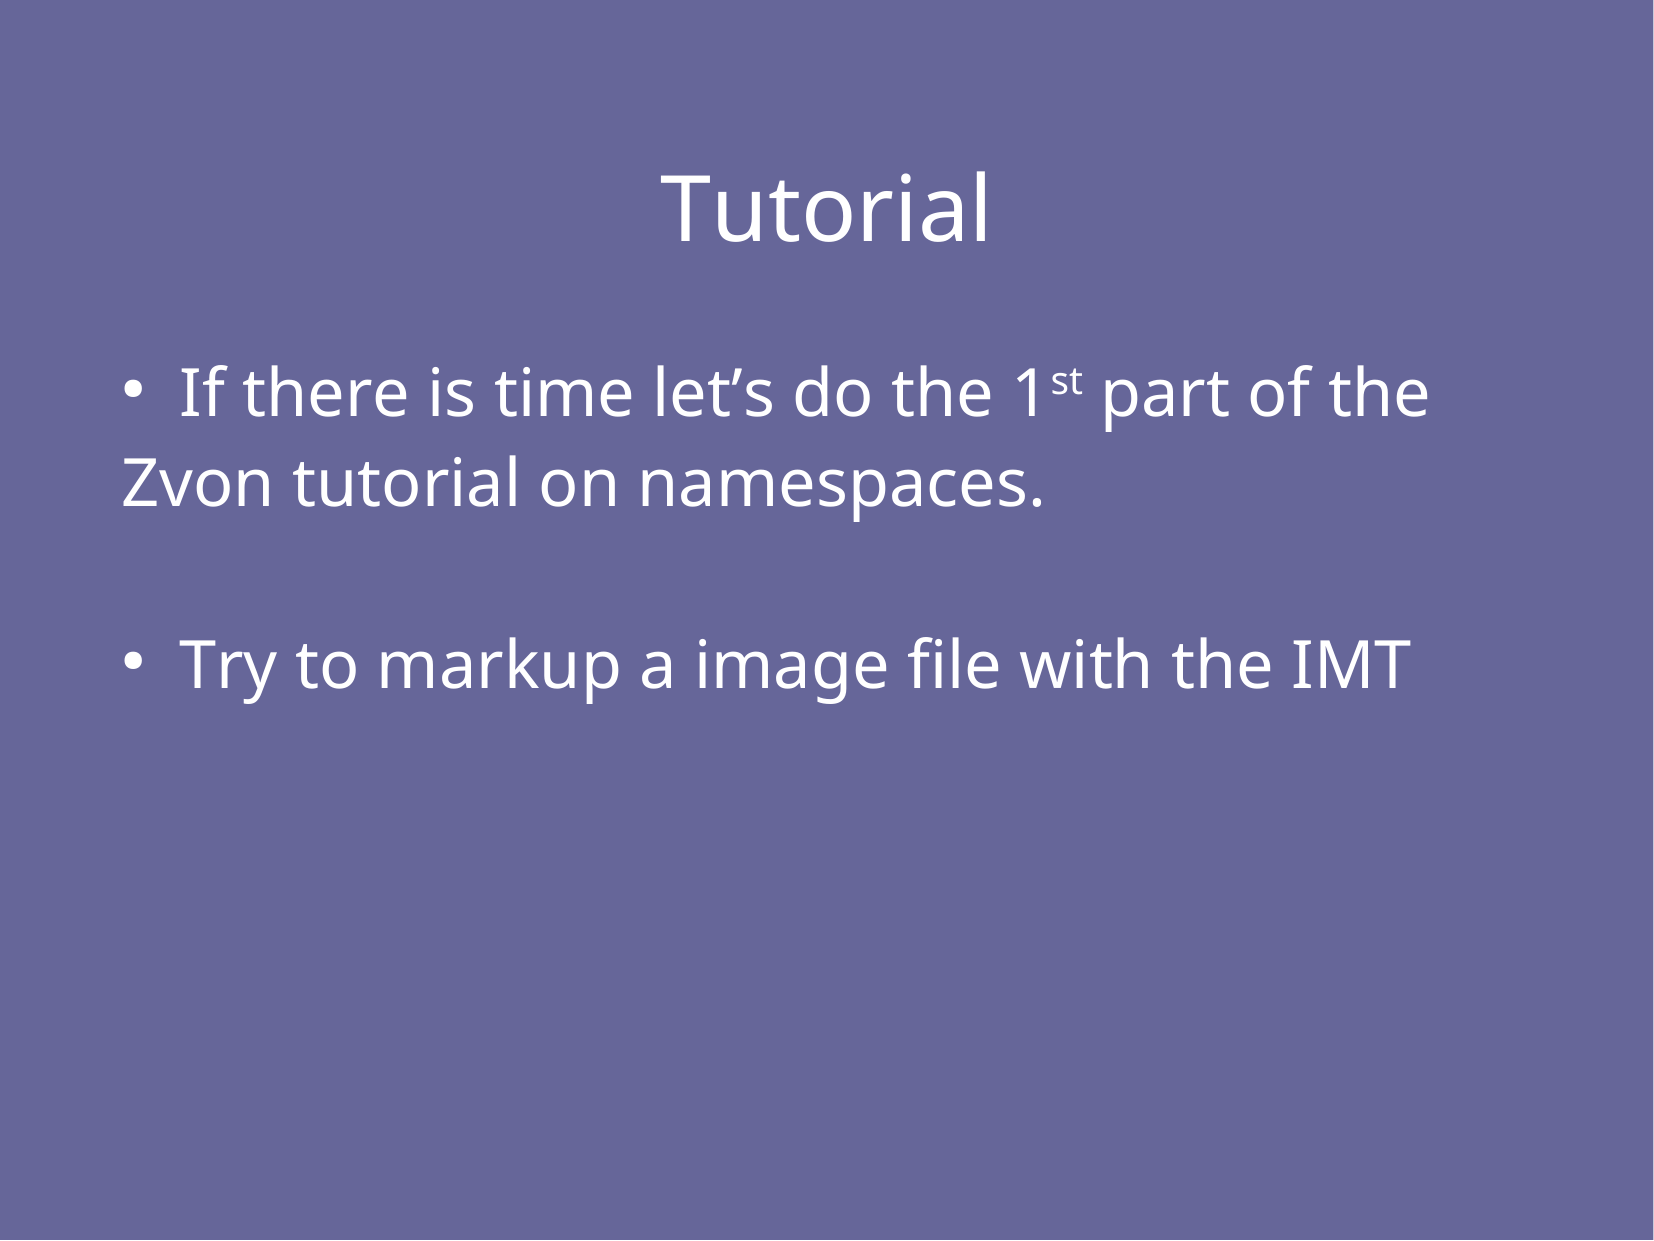

# Tutorial
 If there is time let’s do the 1st part of the Zvon tutorial on namespaces.
 Try to markup a image file with the IMT